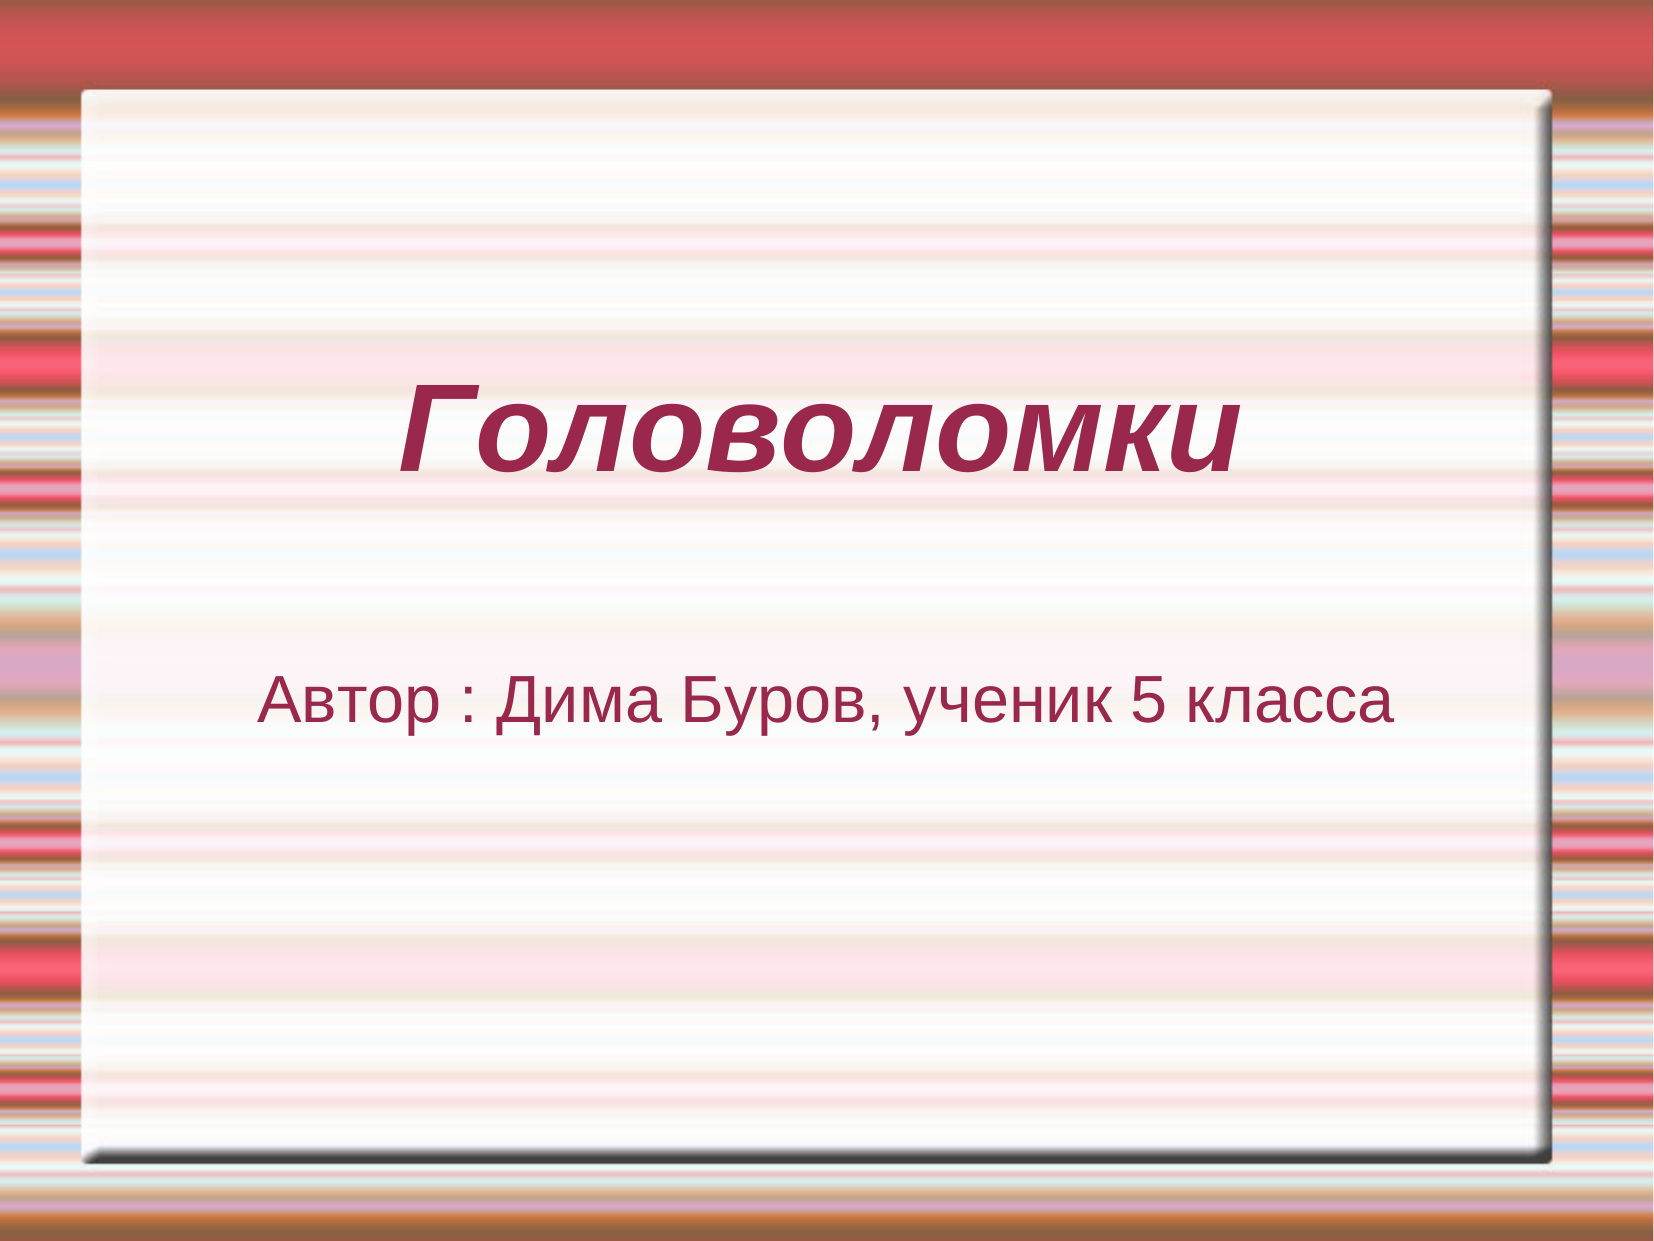

Автор : Дима Буров, ученик 5 класса
# Головоломки